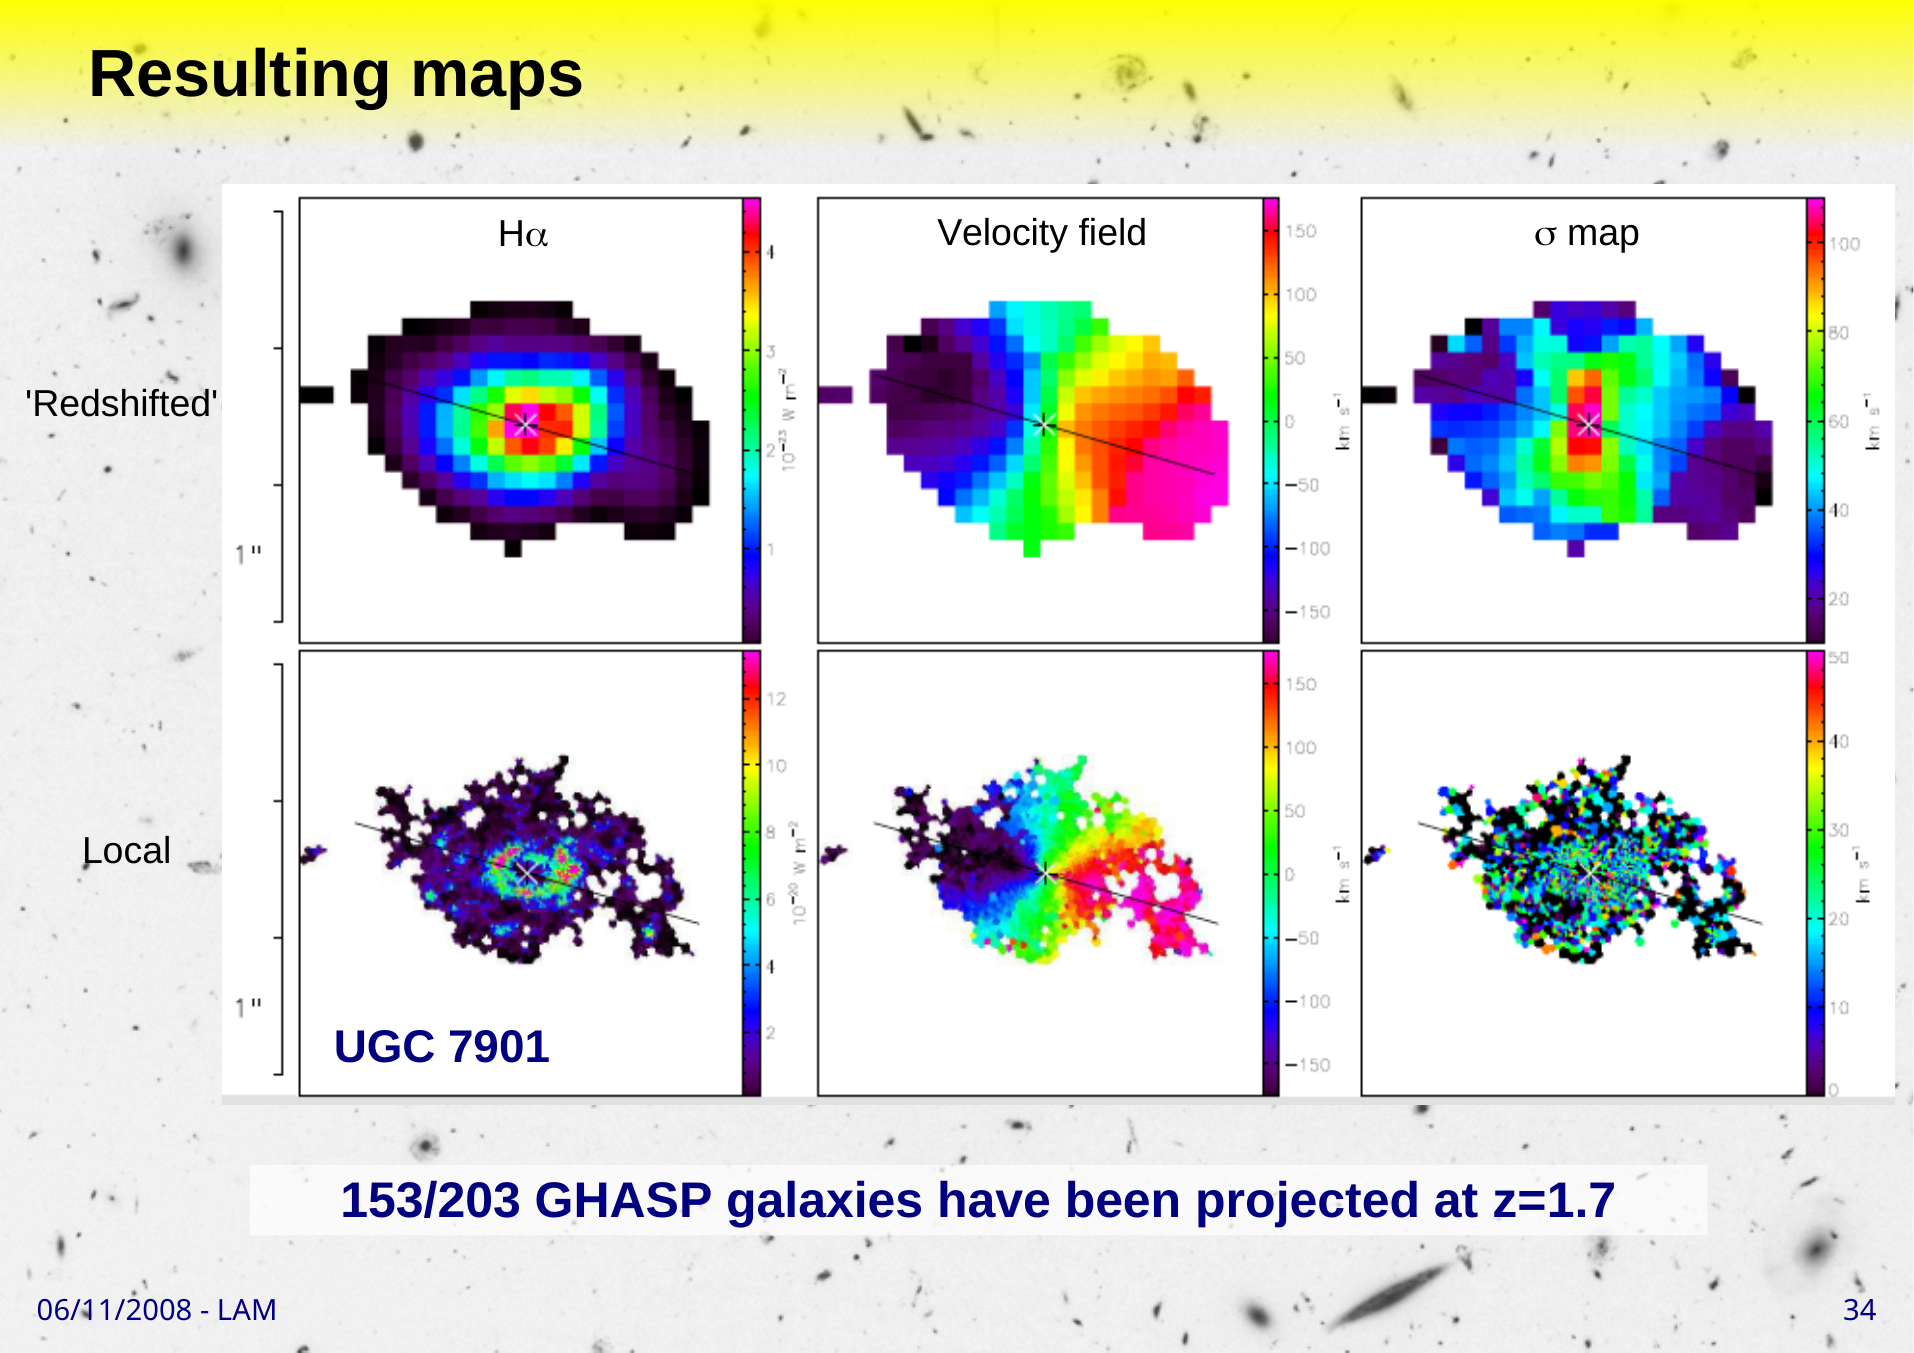

# Resulting maps
Velocity field
σ map
Hα
'Redshifted'
Local
UGC 7901
153/203 GHASP galaxies have been projected at z=1.7
34
06/11/2008 - LAM